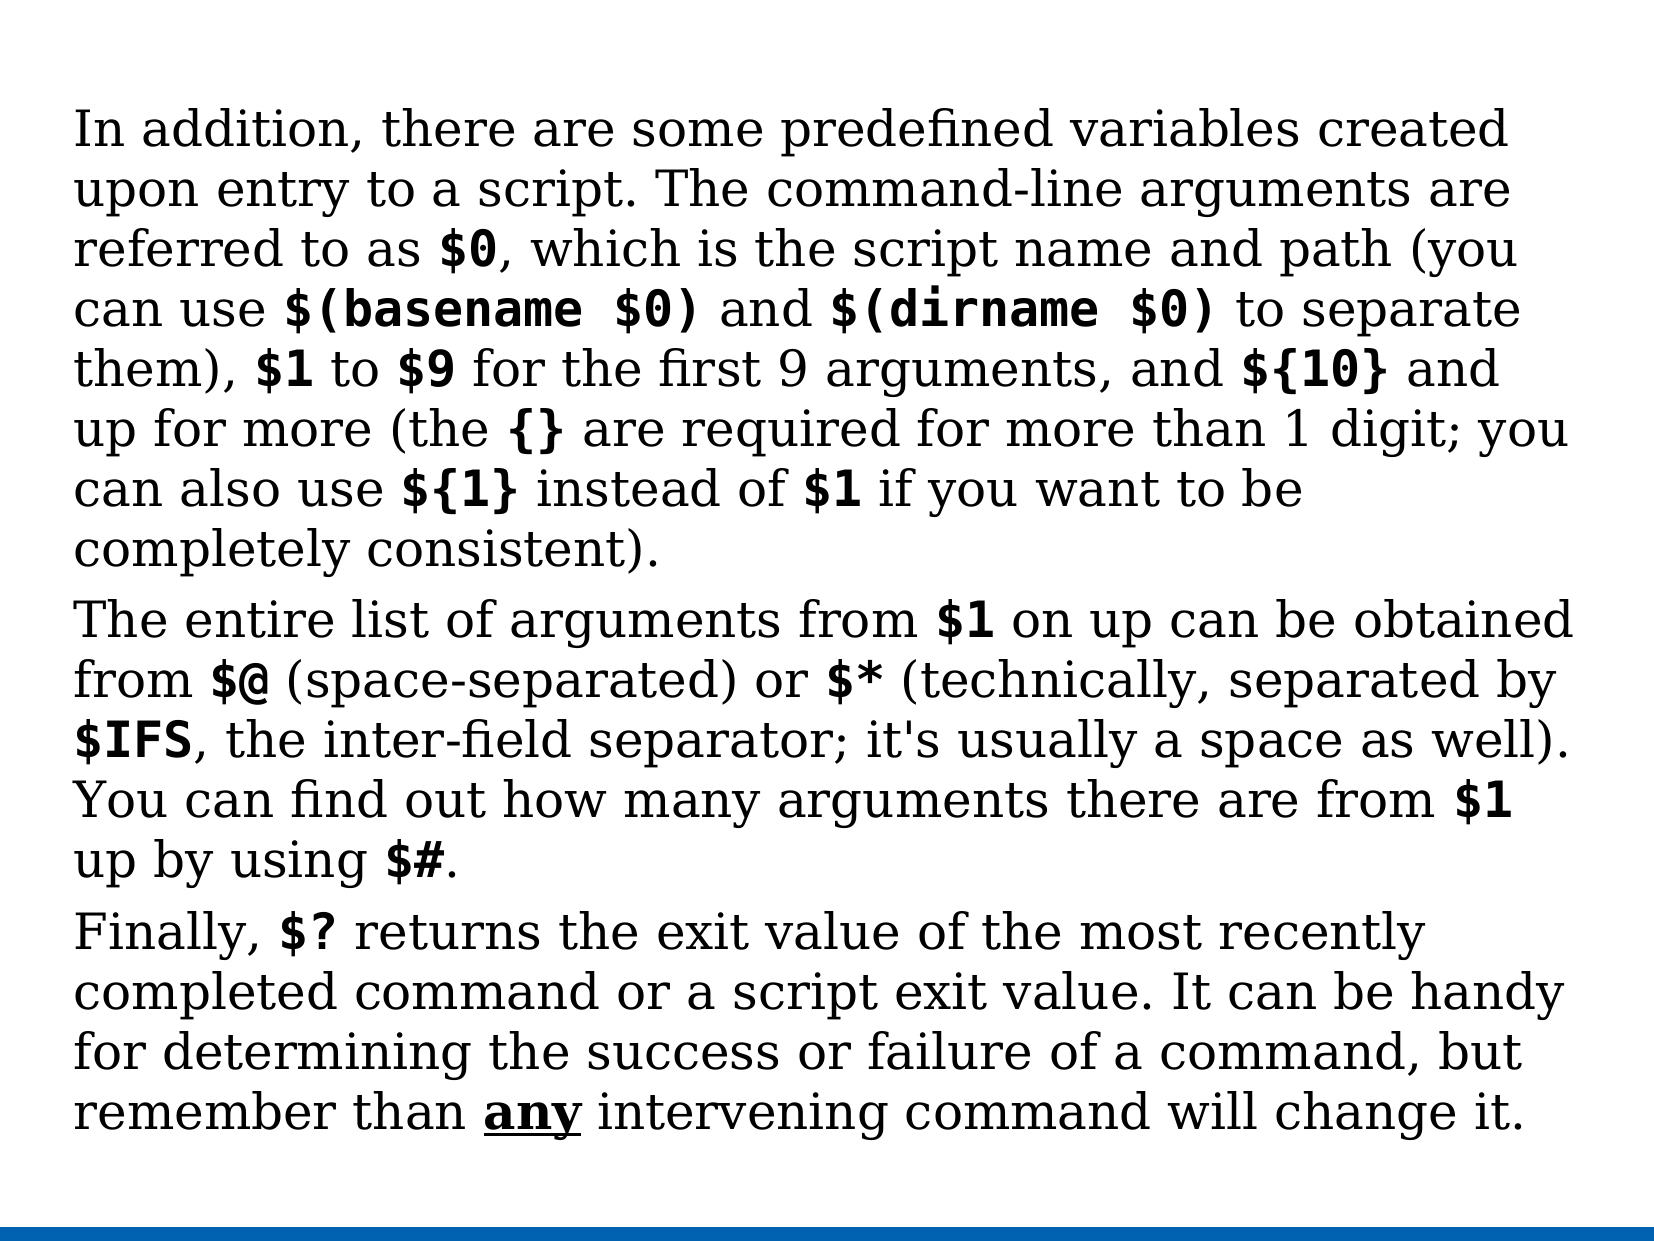

In addition, there are some predefined variables created upon entry to a script. The command-line arguments are referred to as $0, which is the script name and path (you can use $(basename $0) and $(dirname $0) to separate them), $1 to $9 for the first 9 arguments, and ${10} and up for more (the {} are required for more than 1 digit; you can also use ${1} instead of $1 if you want to be completely consistent).
The entire list of arguments from $1 on up can be obtained from $@ (space-separated) or $* (technically, separated by $IFS, the inter-field separator; it's usually a space as well). You can find out how many arguments there are from $1 up by using $#.
Finally, $? returns the exit value of the most recently completed command or a script exit value. It can be handy for determining the success or failure of a command, but remember than any intervening command will change it.